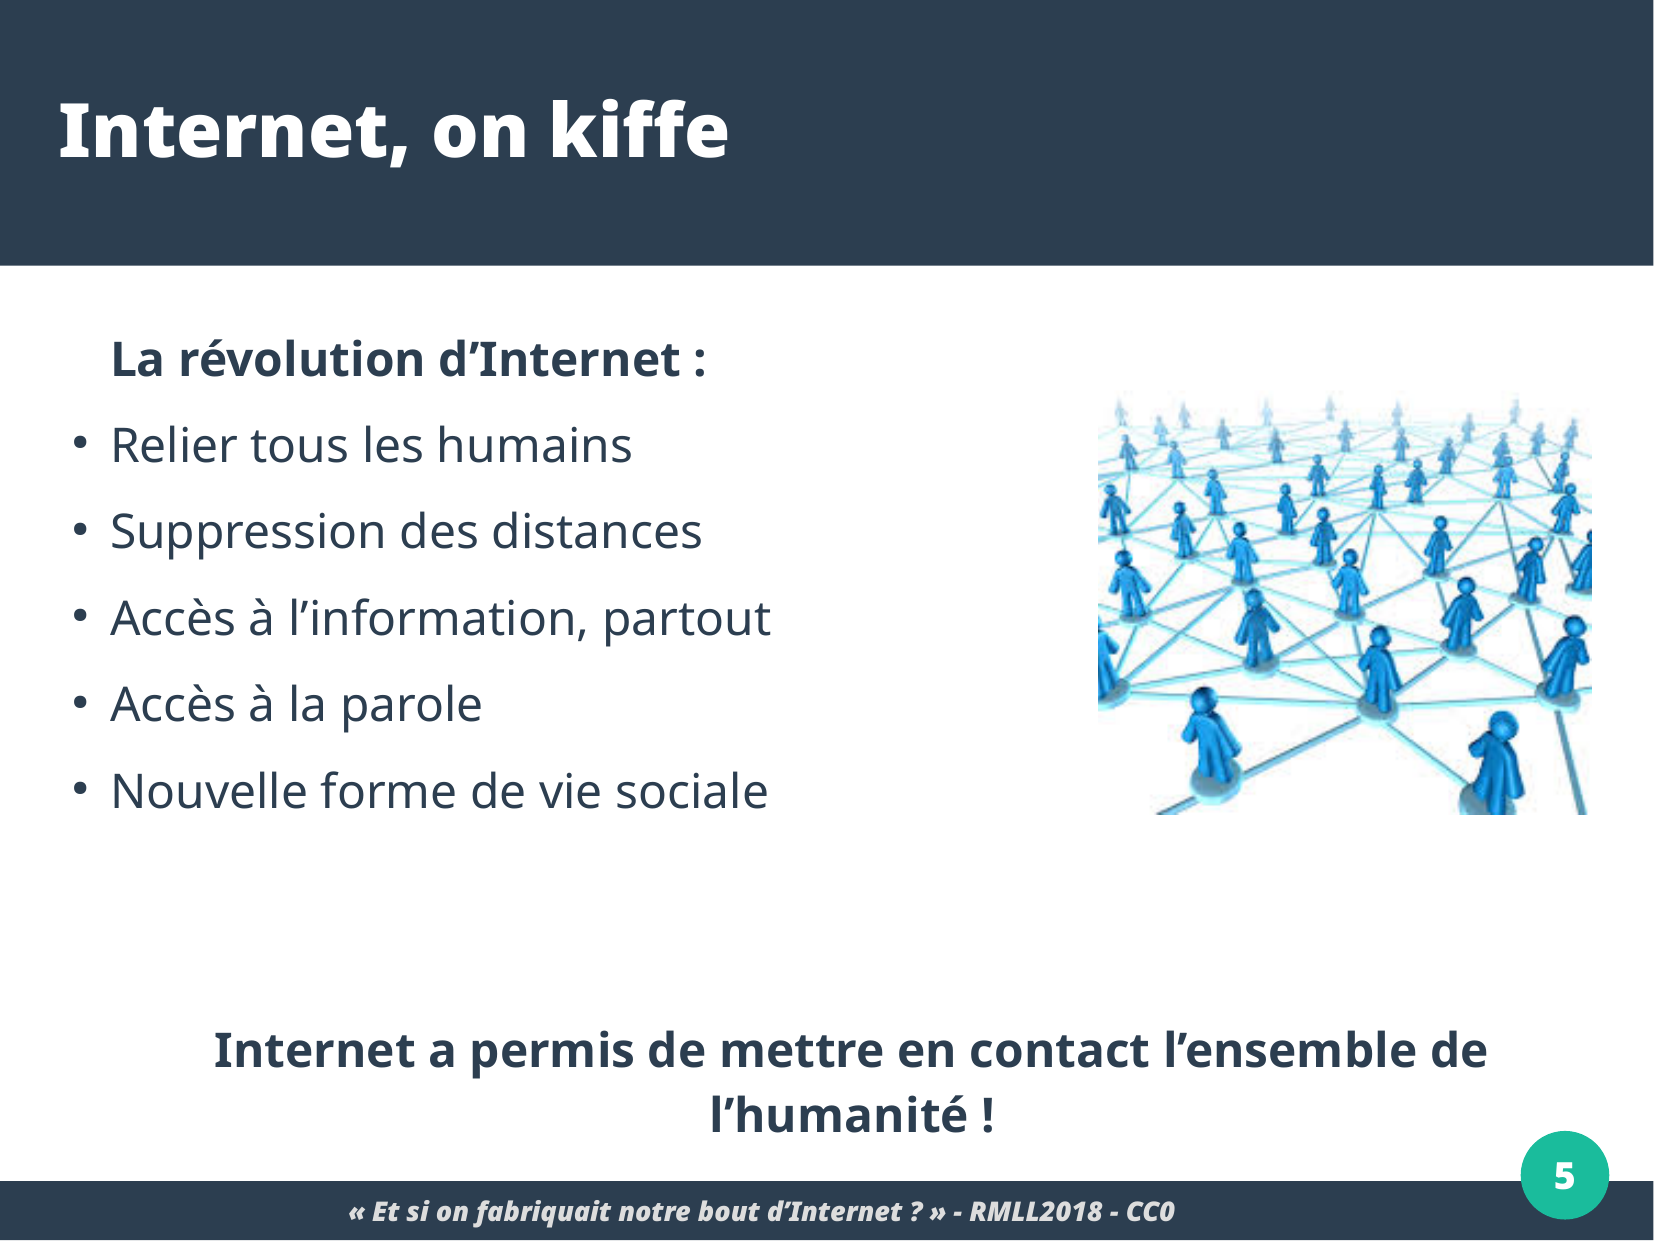

# Internet, on kiffe
La révolution d’Internet :
Relier tous les humains
Suppression des distances
Accès à l’information, partout
Accès à la parole
Nouvelle forme de vie sociale
Internet a permis de mettre en contact l’ensemble de l’humanité !
5
« Et si on fabriquait notre bout d’Internet ? » - RMLL2018 - CC0